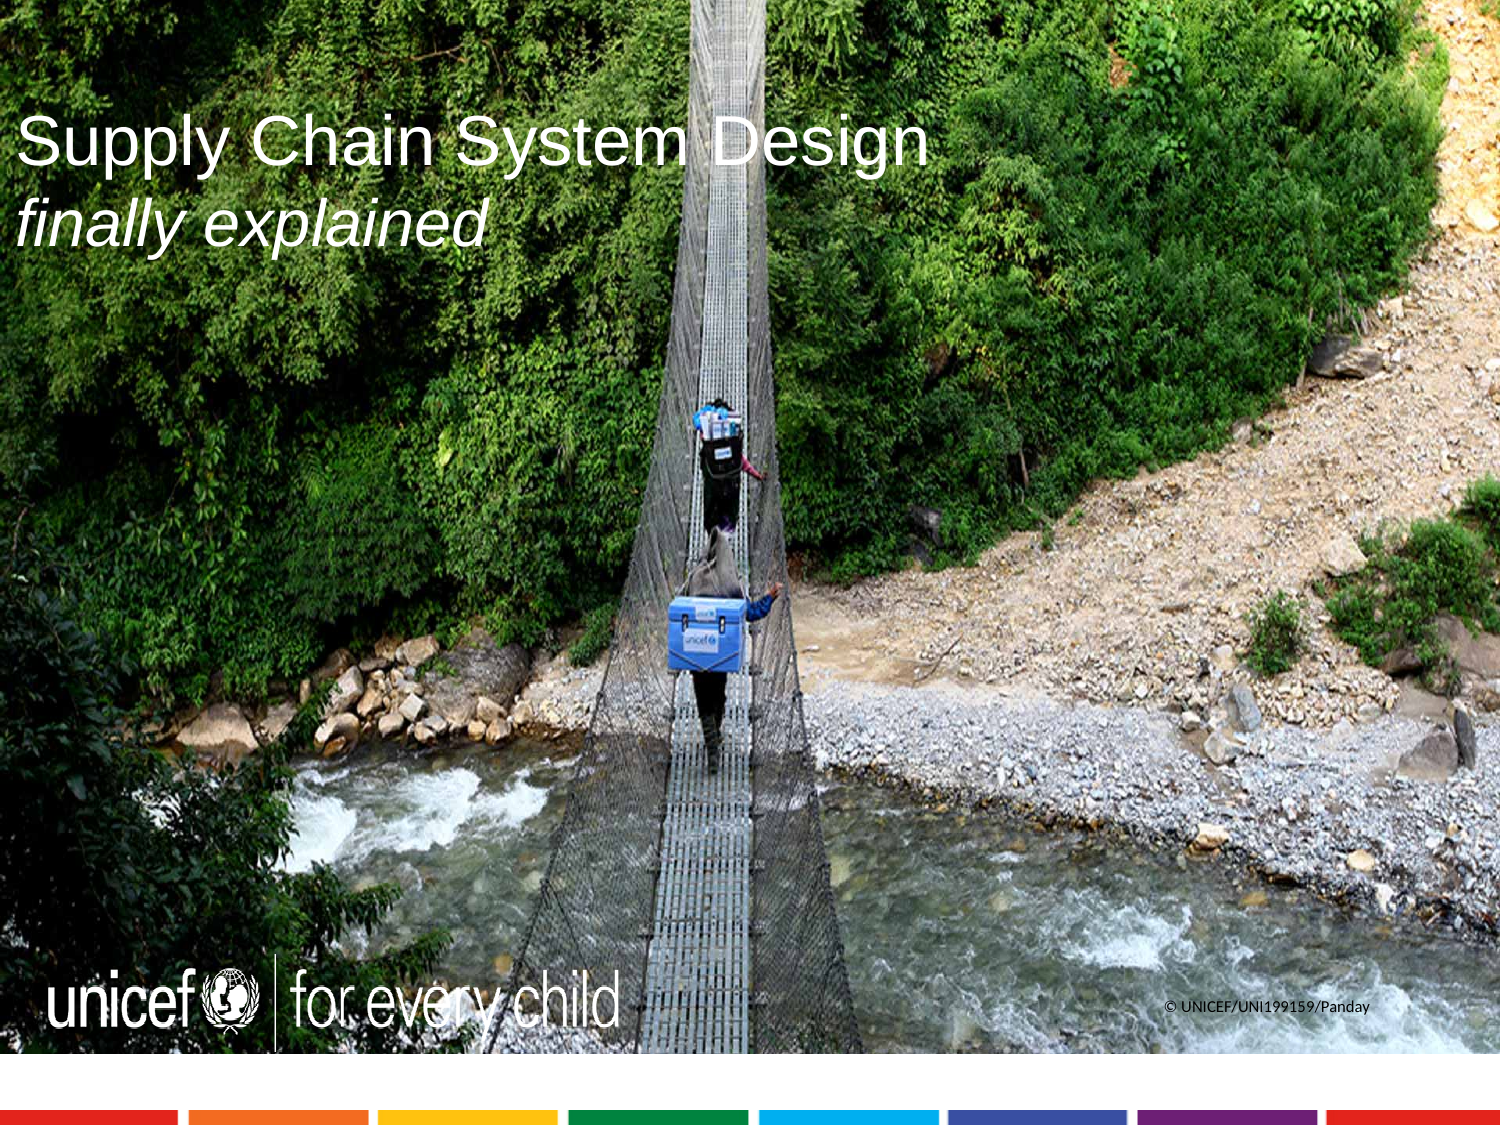

# Supply Chain System Design finally explained